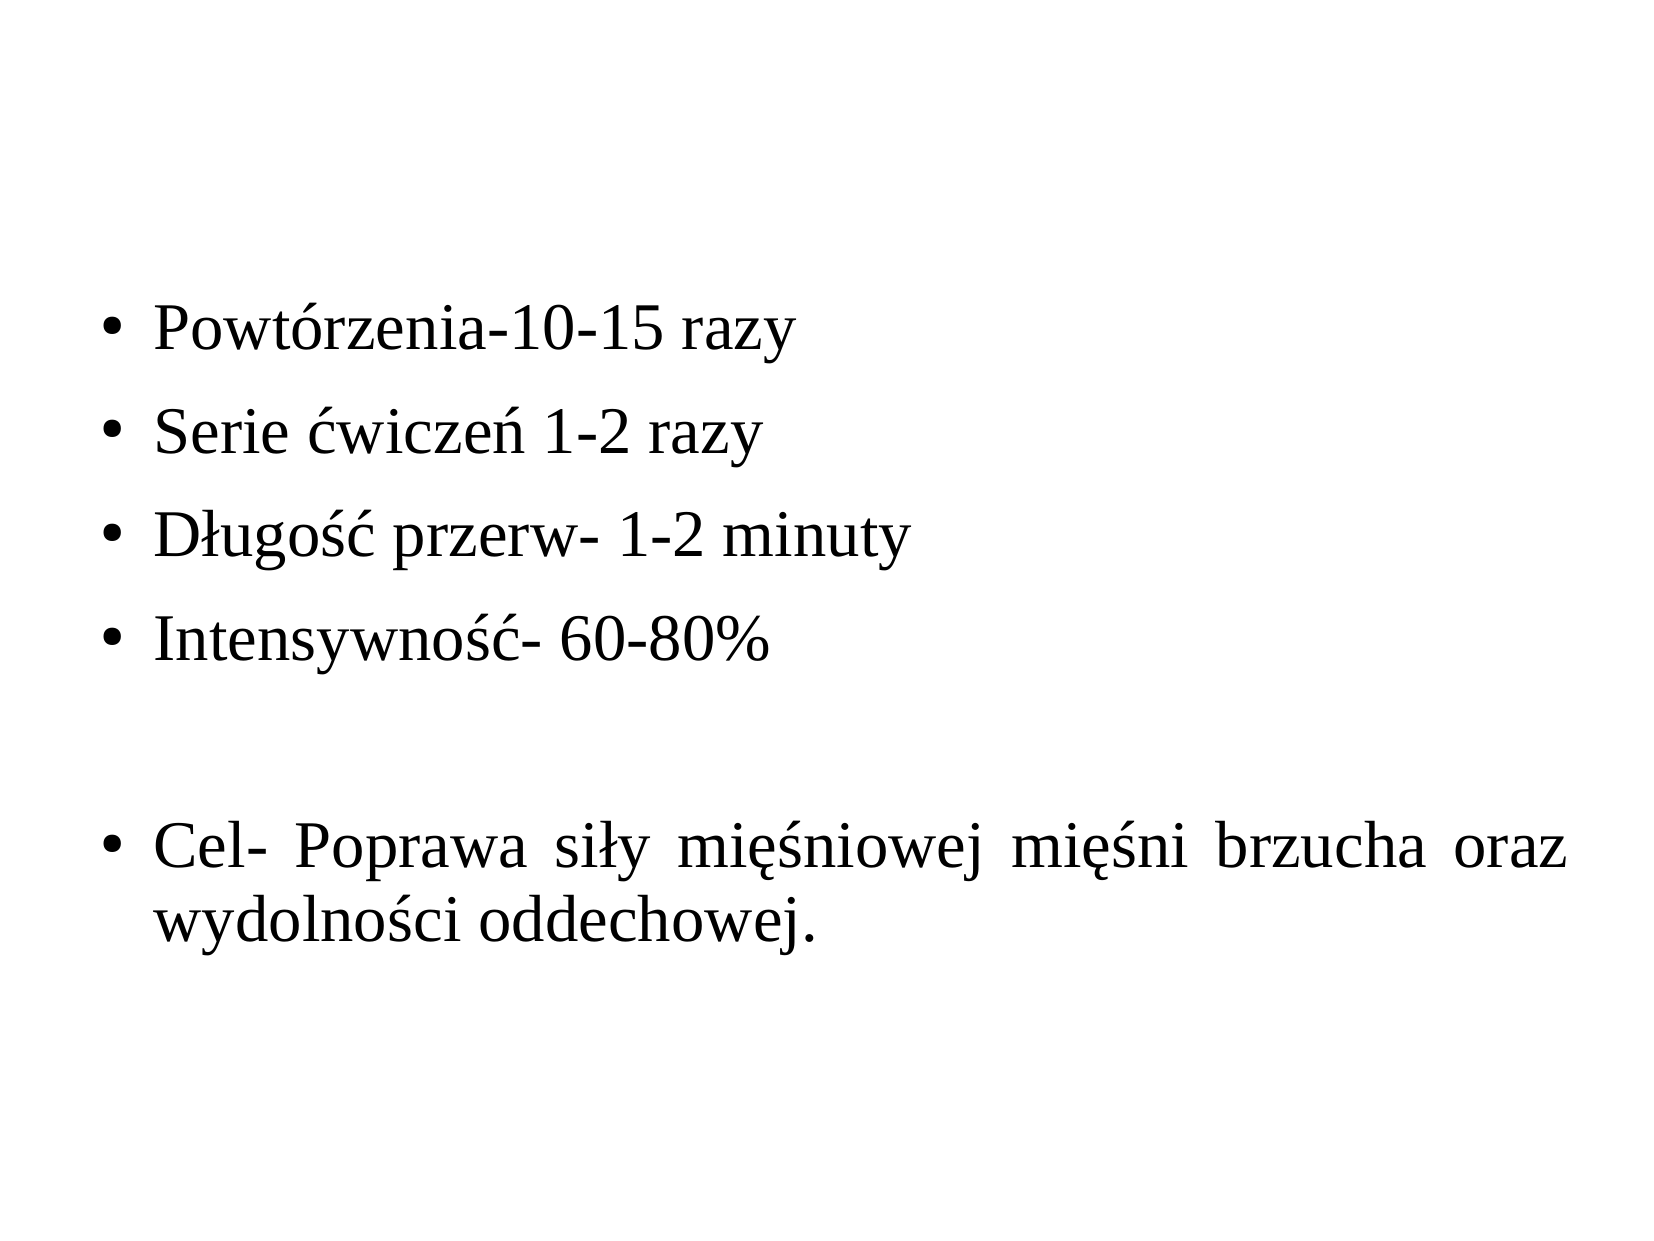

#
Powtórzenia-10-15 razy
Serie ćwiczeń 1-2 razy
Długość przerw- 1-2 minuty
Intensywność- 60-80%
Cel- Poprawa siły mięśniowej mięśni brzucha oraz wydolności oddechowej.